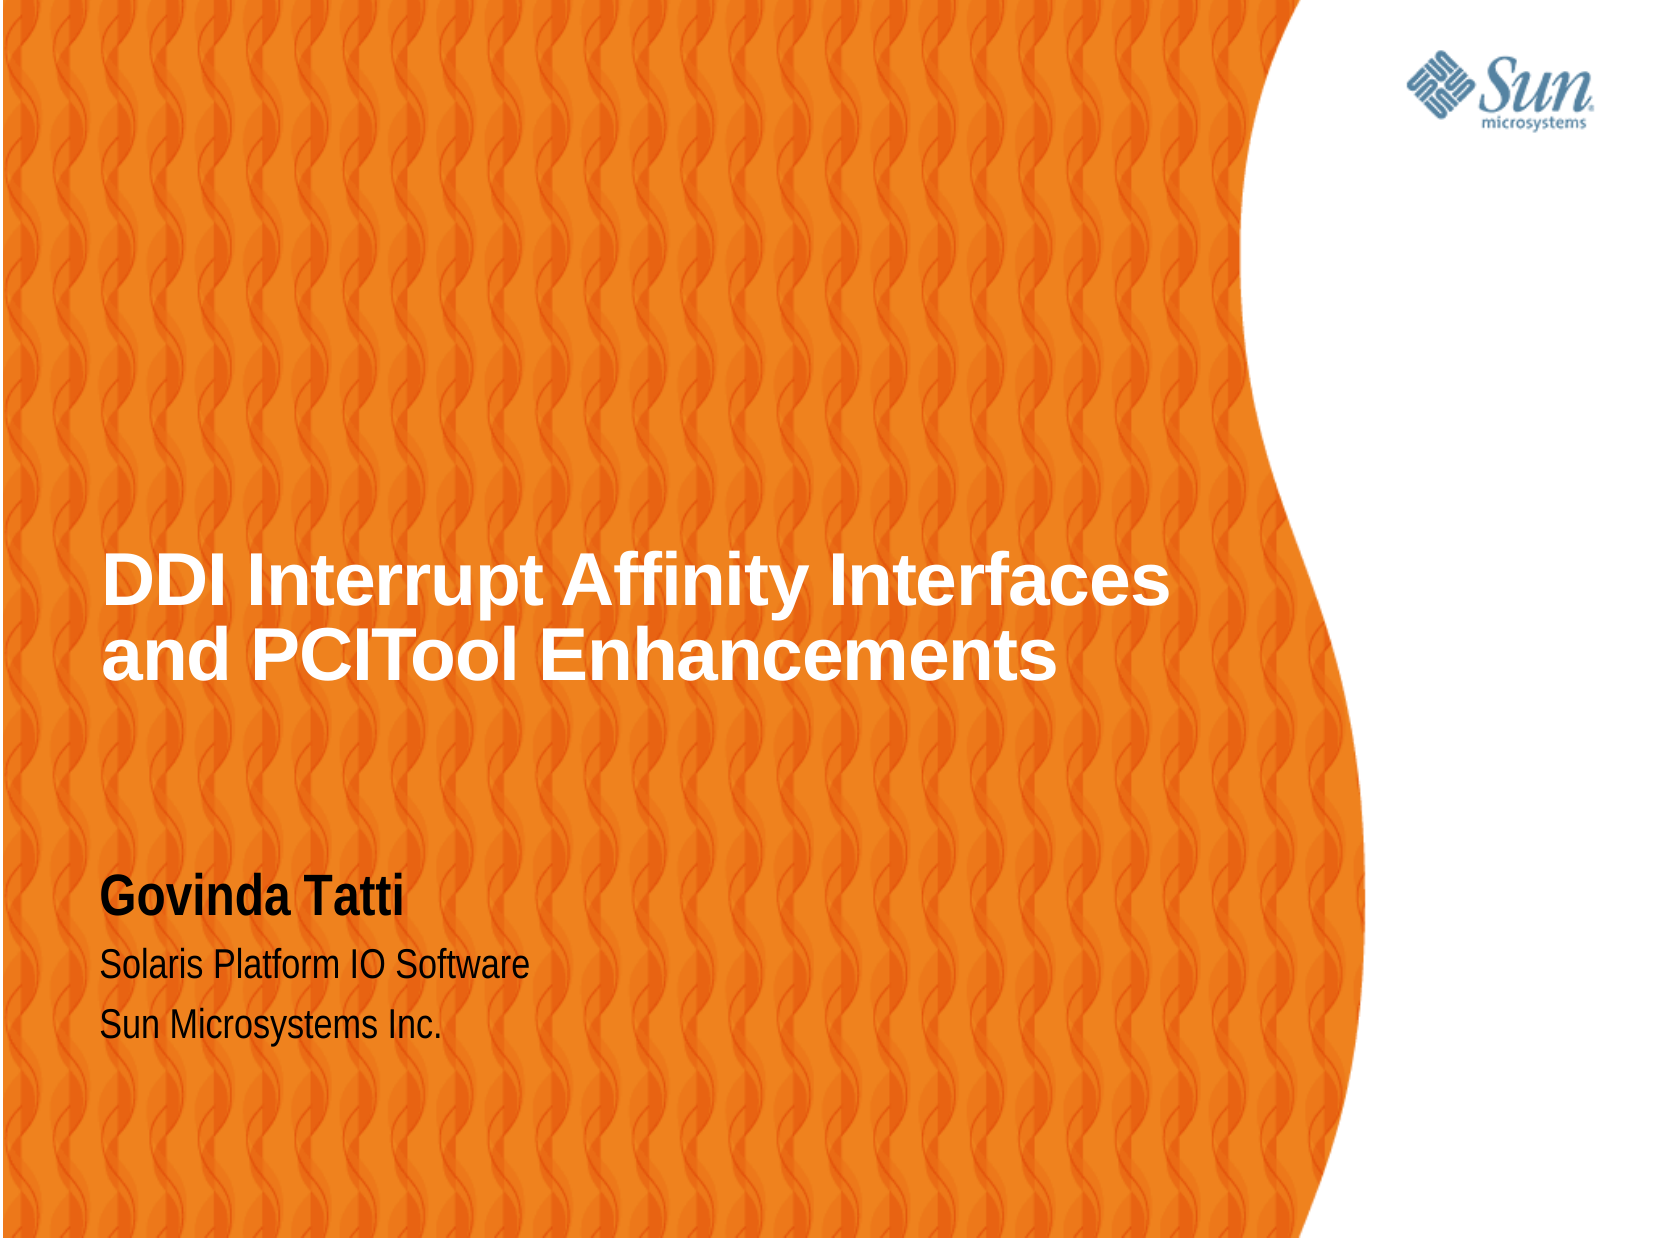

# DDI Interrupt Affinity Interfaces and PCITool Enhancements
Govinda Tatti
Solaris Platform IO Software
Sun Microsystems Inc.